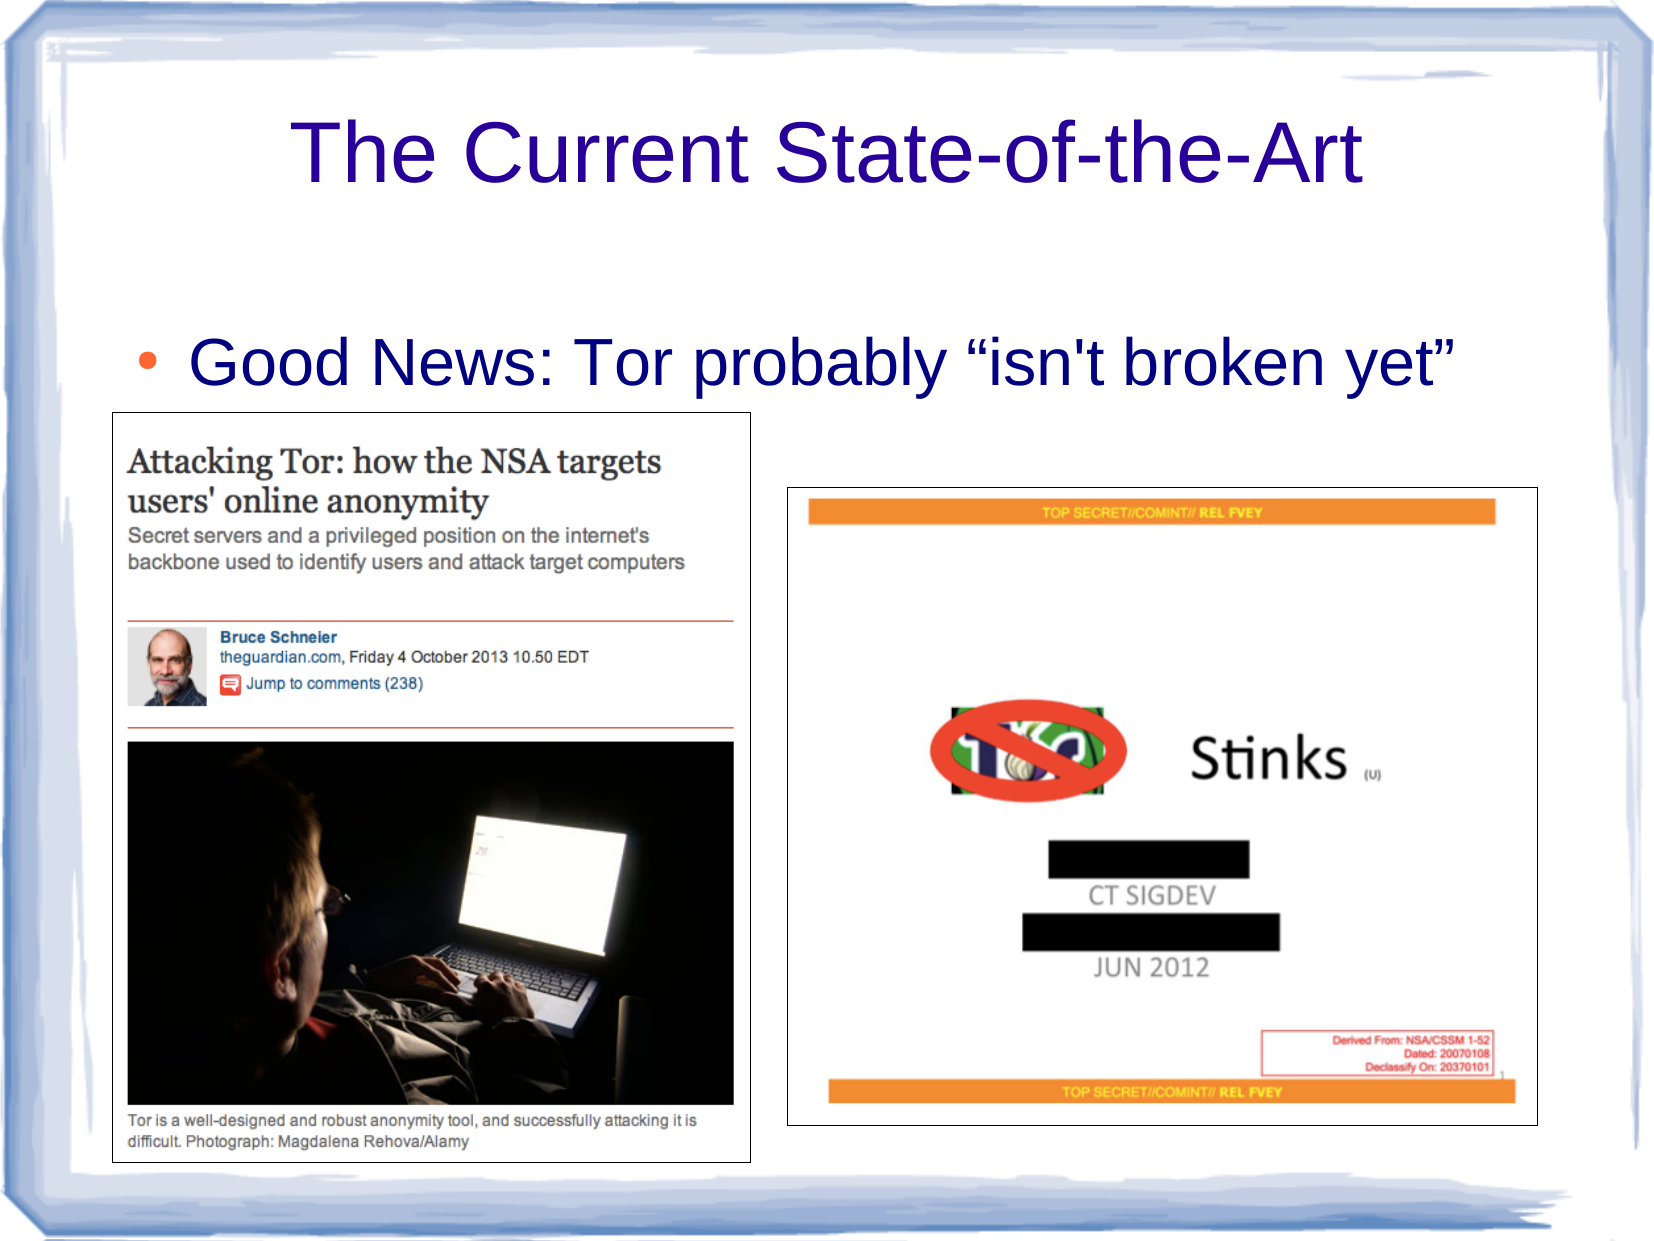

# The Current State-of-the-Art
Good News: Tor probably “isn't broken yet”